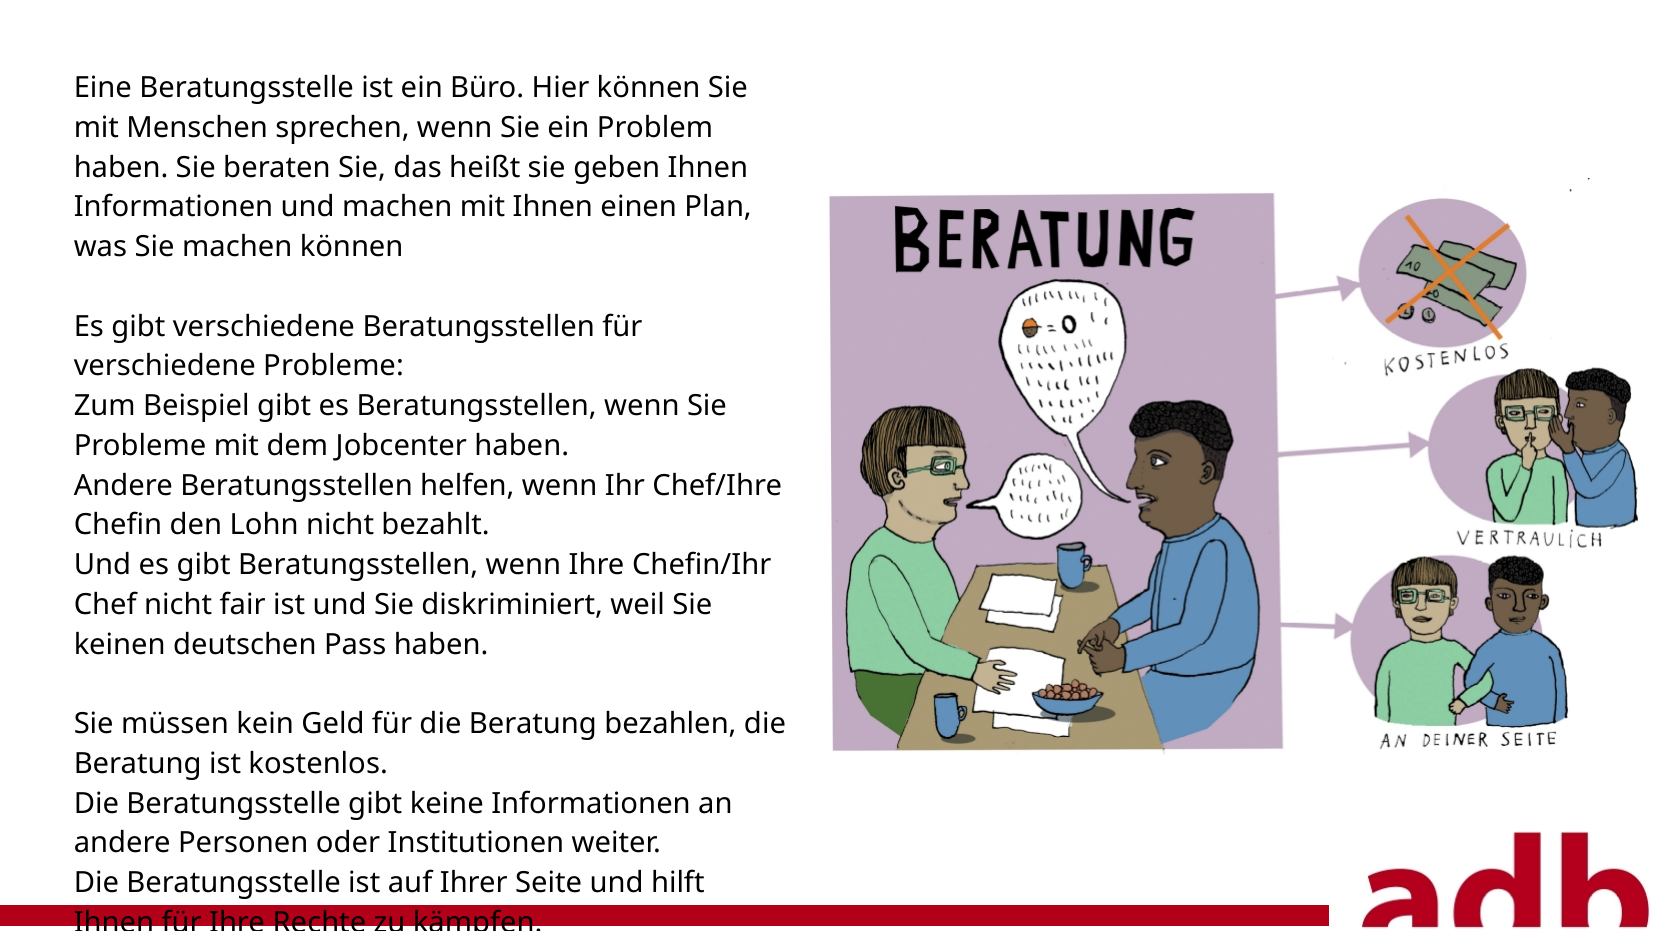

Eine Beratungsstelle ist ein Büro. Hier können Sie mit Menschen sprechen, wenn Sie ein Problem haben. Sie beraten Sie, das heißt sie geben Ihnen Informationen und machen mit Ihnen einen Plan, was Sie machen können
Es gibt verschiedene Beratungsstellen für verschiedene Probleme:
Zum Beispiel gibt es Beratungsstellen, wenn Sie Probleme mit dem Jobcenter haben.
Andere Beratungsstellen helfen, wenn Ihr Chef/Ihre Chefin den Lohn nicht bezahlt.
Und es gibt Beratungsstellen, wenn Ihre Chefin/Ihr Chef nicht fair ist und Sie diskriminiert, weil Sie keinen deutschen Pass haben.
Sie müssen kein Geld für die Beratung bezahlen, die Beratung ist kostenlos.
Die Beratungsstelle gibt keine Informationen an andere Personen oder Institutionen weiter.
Die Beratungsstelle ist auf Ihrer Seite und hilft Ihnen für Ihre Rechte zu kämpfen.